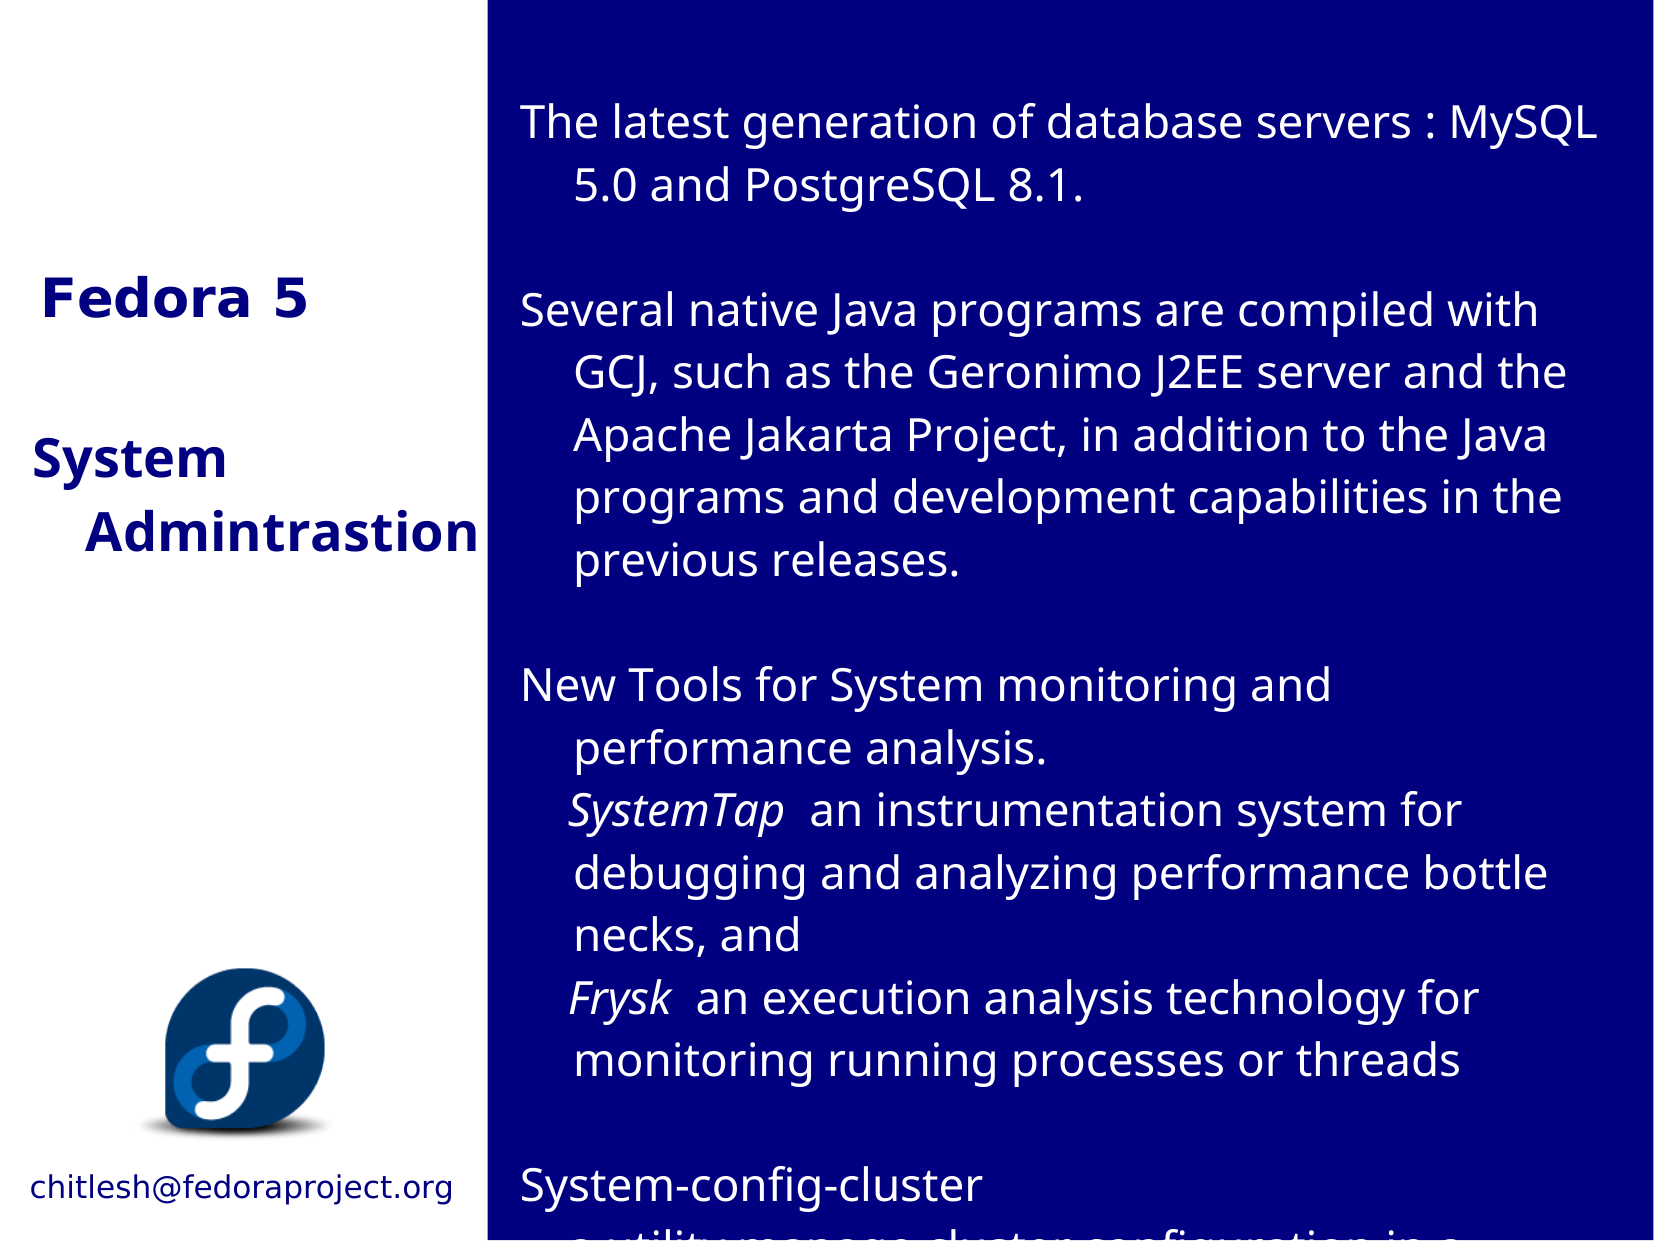

The latest generation of database servers : MySQL 5.0 and PostgreSQL 8.1.
Several native Java programs are compiled with GCJ, such as the Geronimo J2EE server and the Apache Jakarta Project, in addition to the Java programs and development capabilities in the previous releases.
New Tools for System monitoring and performance analysis.
 SystemTap an instrumentation system for debugging and analyzing performance bottle necks, and
 Frysk an execution analysis technology for monitoring running processes or threads
System-config-cluster
 a utility manage cluster configuration in a graphical setting.
Fedora 5
System
Admintrastion